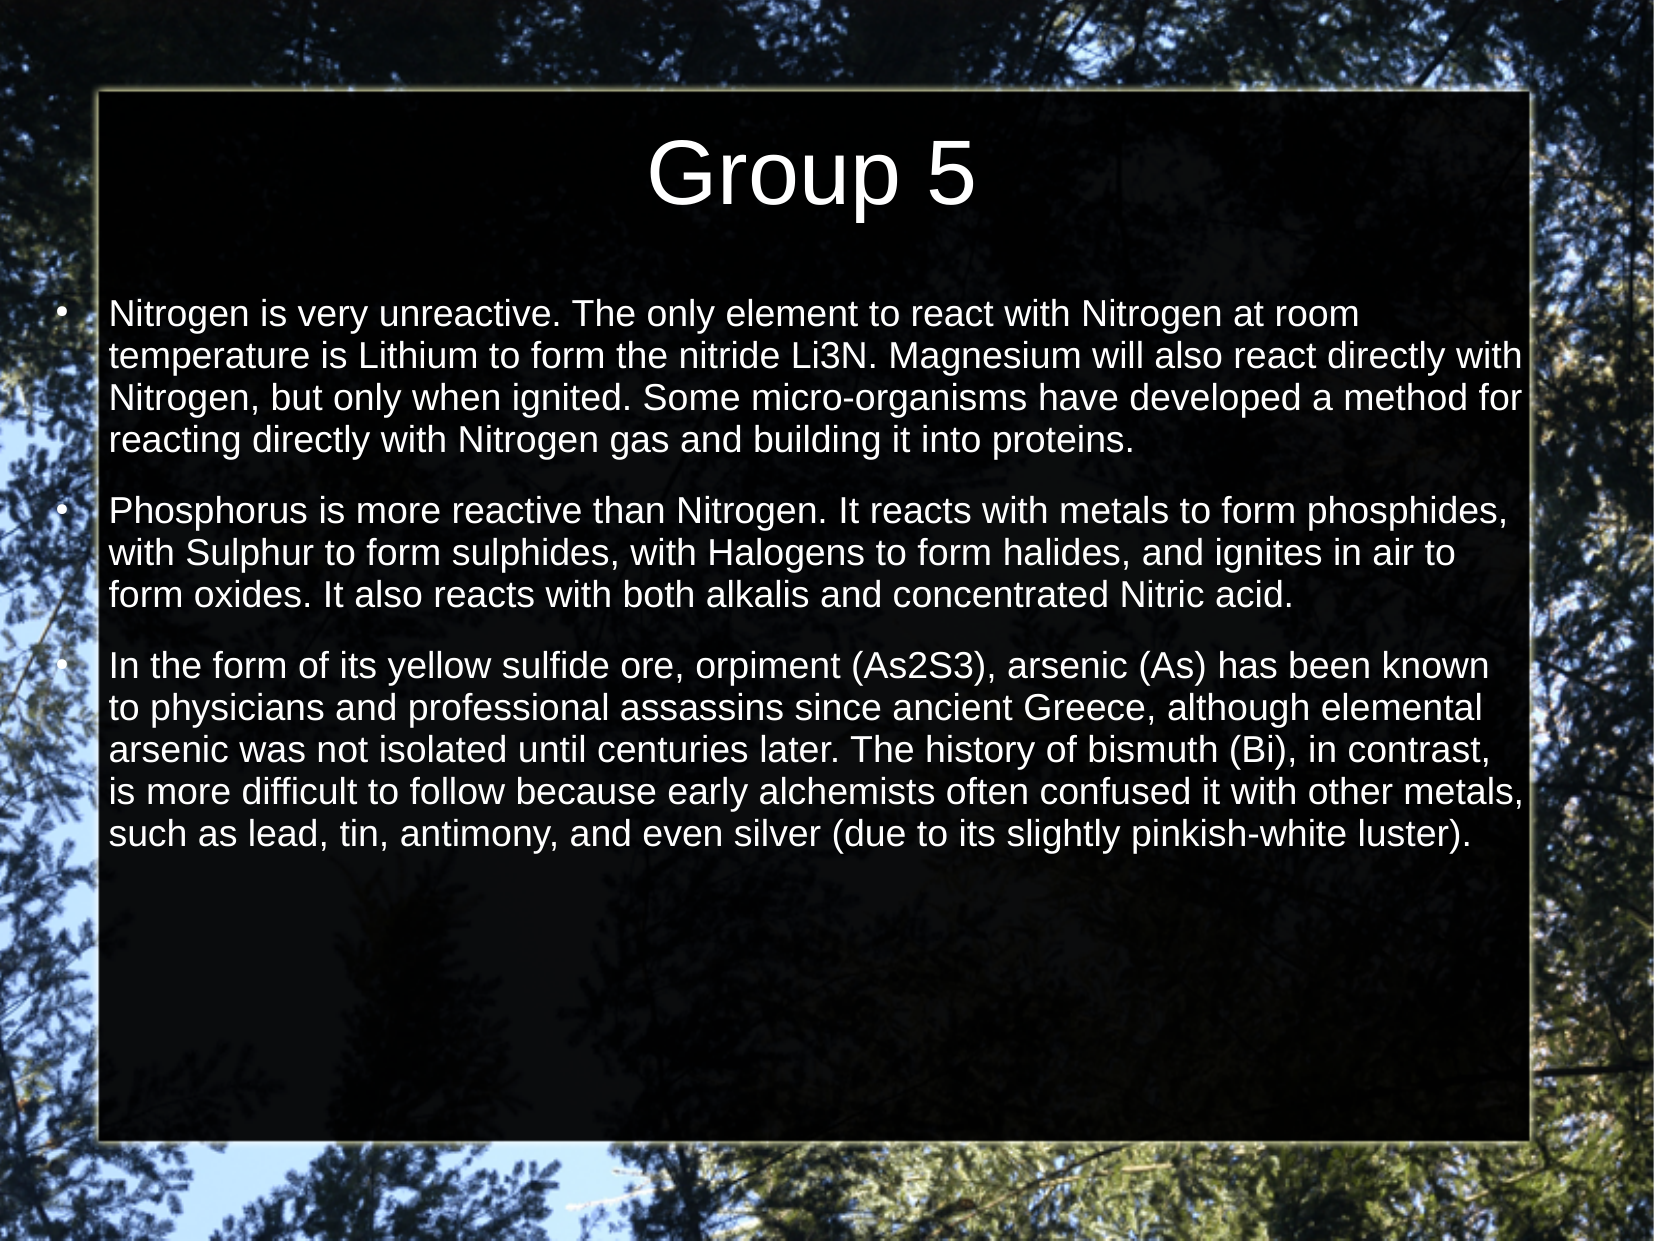

# Group 5
Nitrogen is very unreactive. The only element to react with Nitrogen at room temperature is Lithium to form the nitride Li3N. Magnesium will also react directly with Nitrogen, but only when ignited. Some micro-organisms have developed a method for reacting directly with Nitrogen gas and building it into proteins.
Phosphorus is more reactive than Nitrogen. It reacts with metals to form phosphides, with Sulphur to form sulphides, with Halogens to form halides, and ignites in air to form oxides. It also reacts with both alkalis and concentrated Nitric acid.
In the form of its yellow sulfide ore, orpiment (As2S3), arsenic (As) has been known to physicians and professional assassins since ancient Greece, although elemental arsenic was not isolated until centuries later. The history of bismuth (Bi), in contrast, is more difficult to follow because early alchemists often confused it with other metals, such as lead, tin, antimony, and even silver (due to its slightly pinkish-white luster).